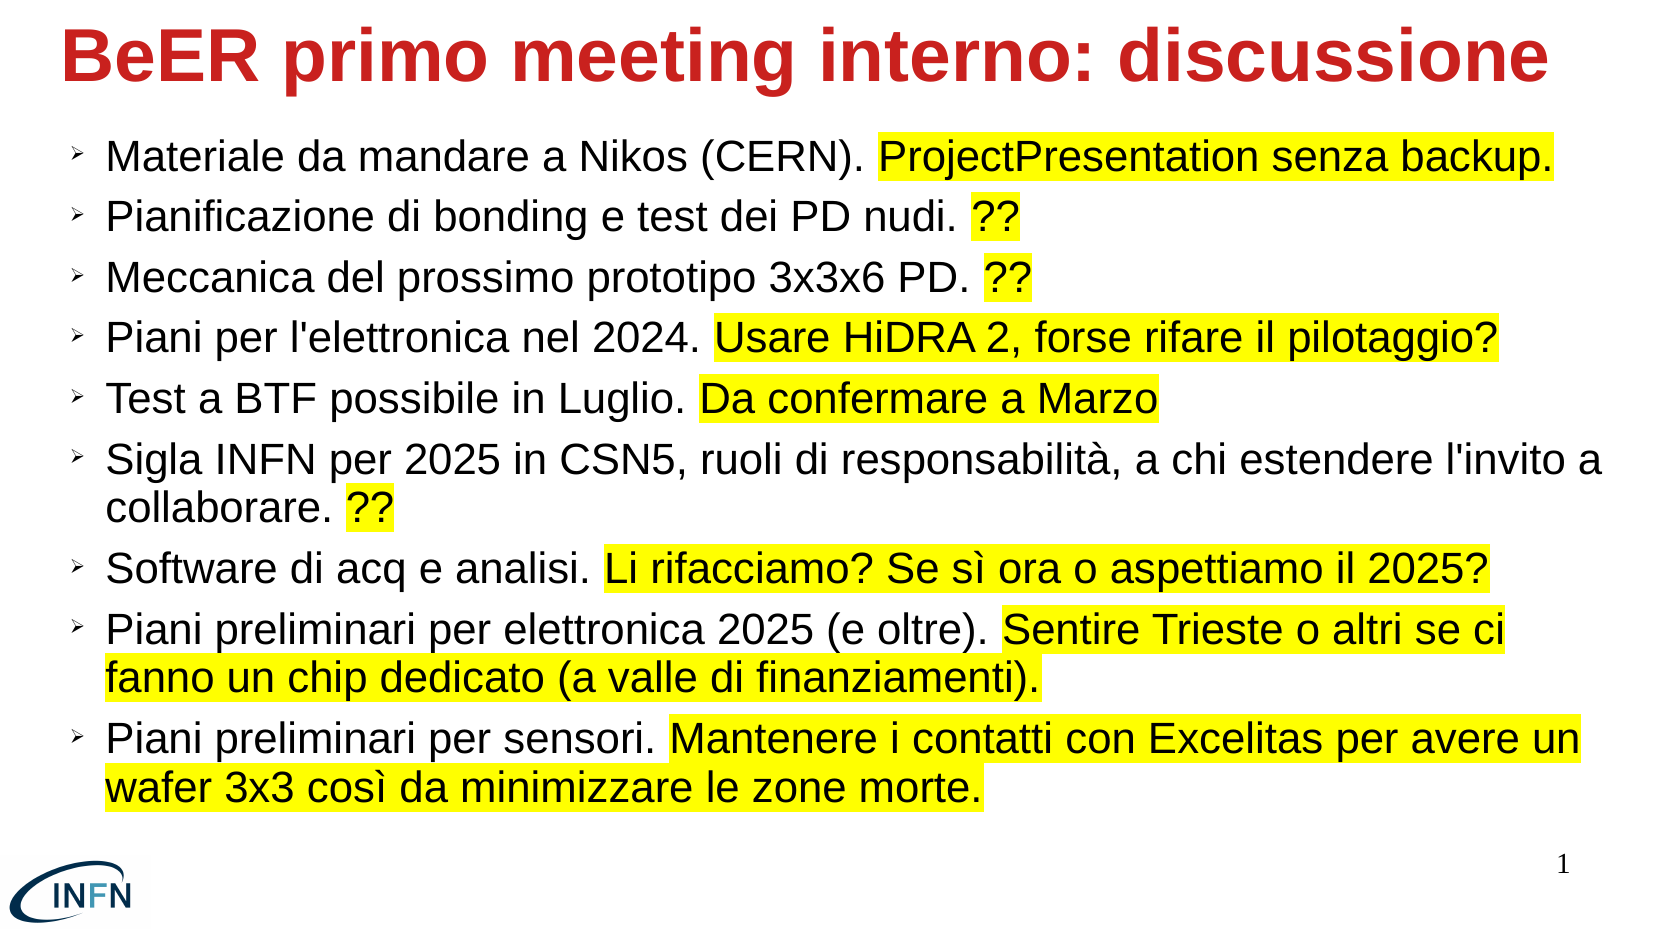

BeER primo meeting interno: discussione
Materiale da mandare a Nikos (CERN). ProjectPresentation senza backup.
Pianificazione di bonding e test dei PD nudi. ??
Meccanica del prossimo prototipo 3x3x6 PD. ??
Piani per l'elettronica nel 2024. Usare HiDRA 2, forse rifare il pilotaggio?
Test a BTF possibile in Luglio. Da confermare a Marzo
Sigla INFN per 2025 in CSN5, ruoli di responsabilità, a chi estendere l'invito a collaborare. ??
Software di acq e analisi. Li rifacciamo? Se sì ora o aspettiamo il 2025?
Piani preliminari per elettronica 2025 (e oltre). Sentire Trieste o altri se ci fanno un chip dedicato (a valle di finanziamenti).
Piani preliminari per sensori. Mantenere i contatti con Excelitas per avere un wafer 3x3 così da minimizzare le zone morte.
1